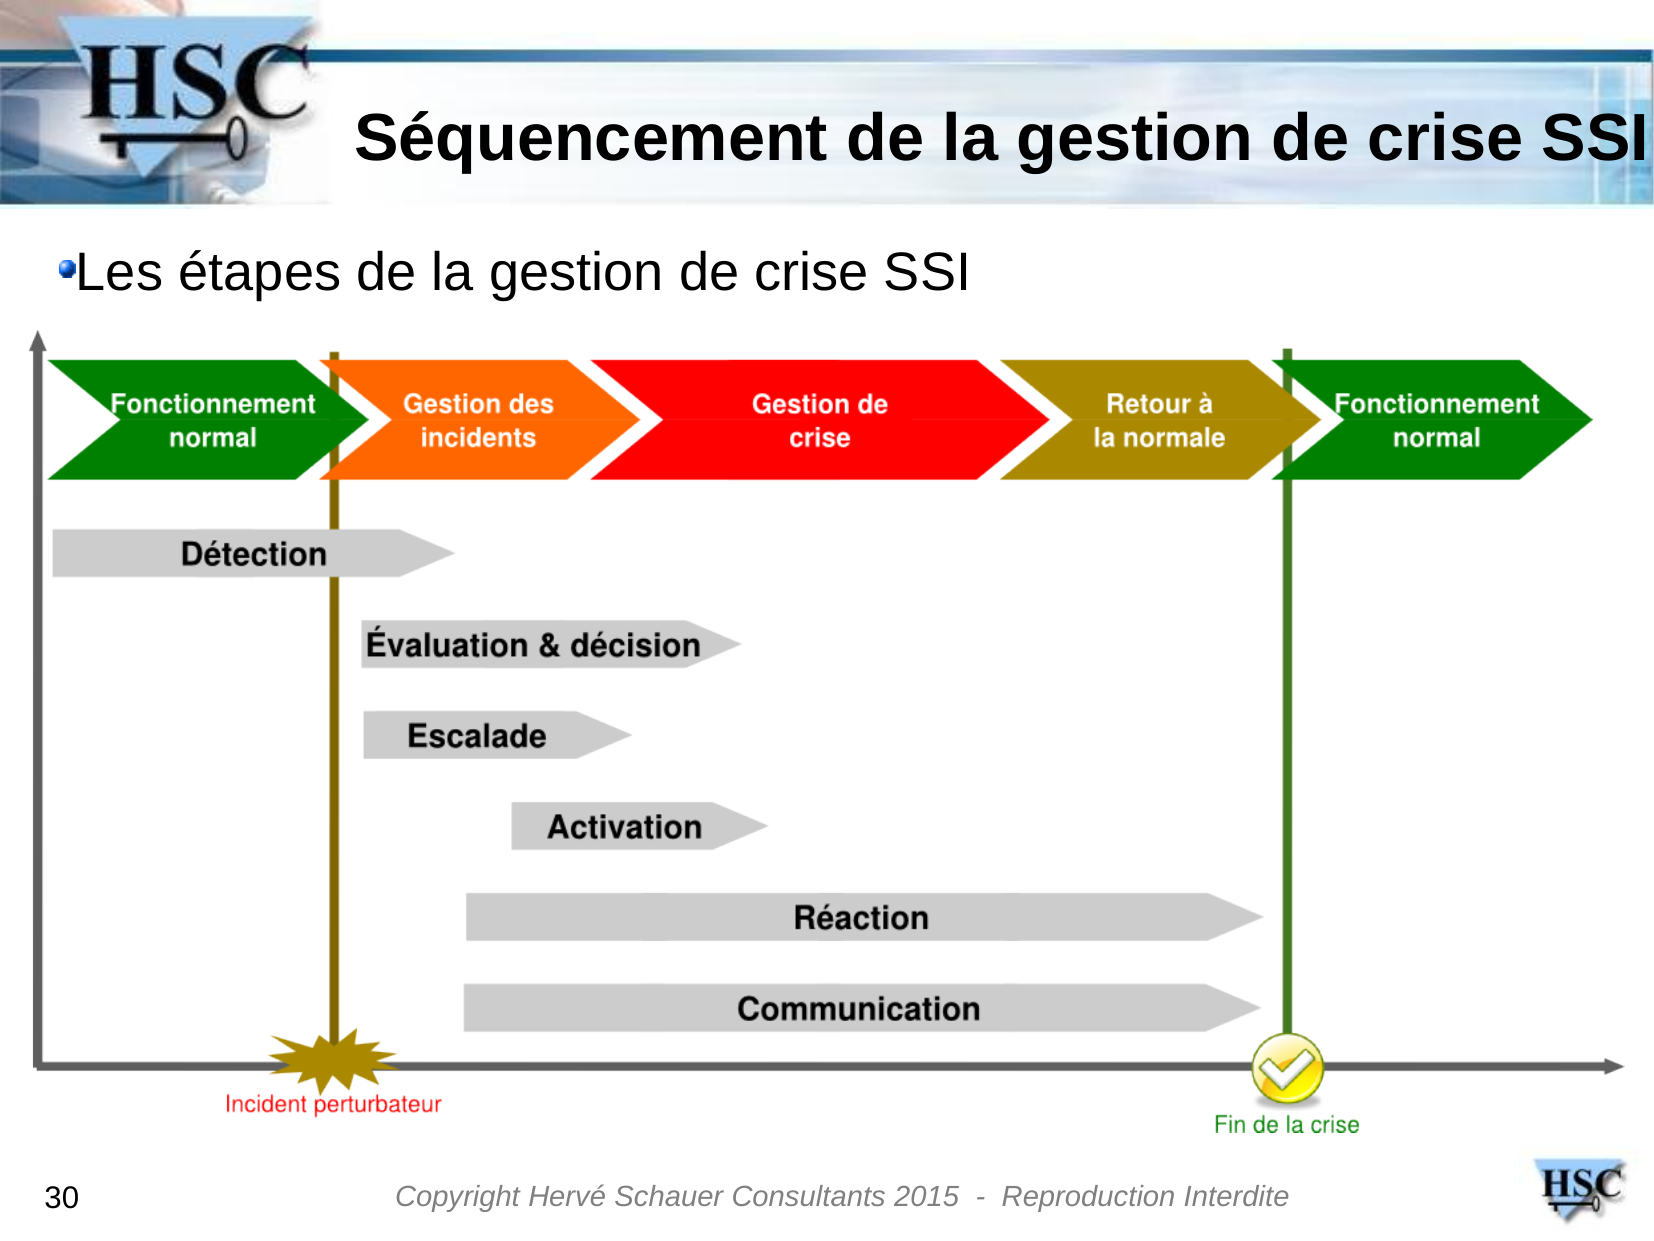

# Séquencement de la gestion de crise SSI
Les étapes de la gestion de crise SSI